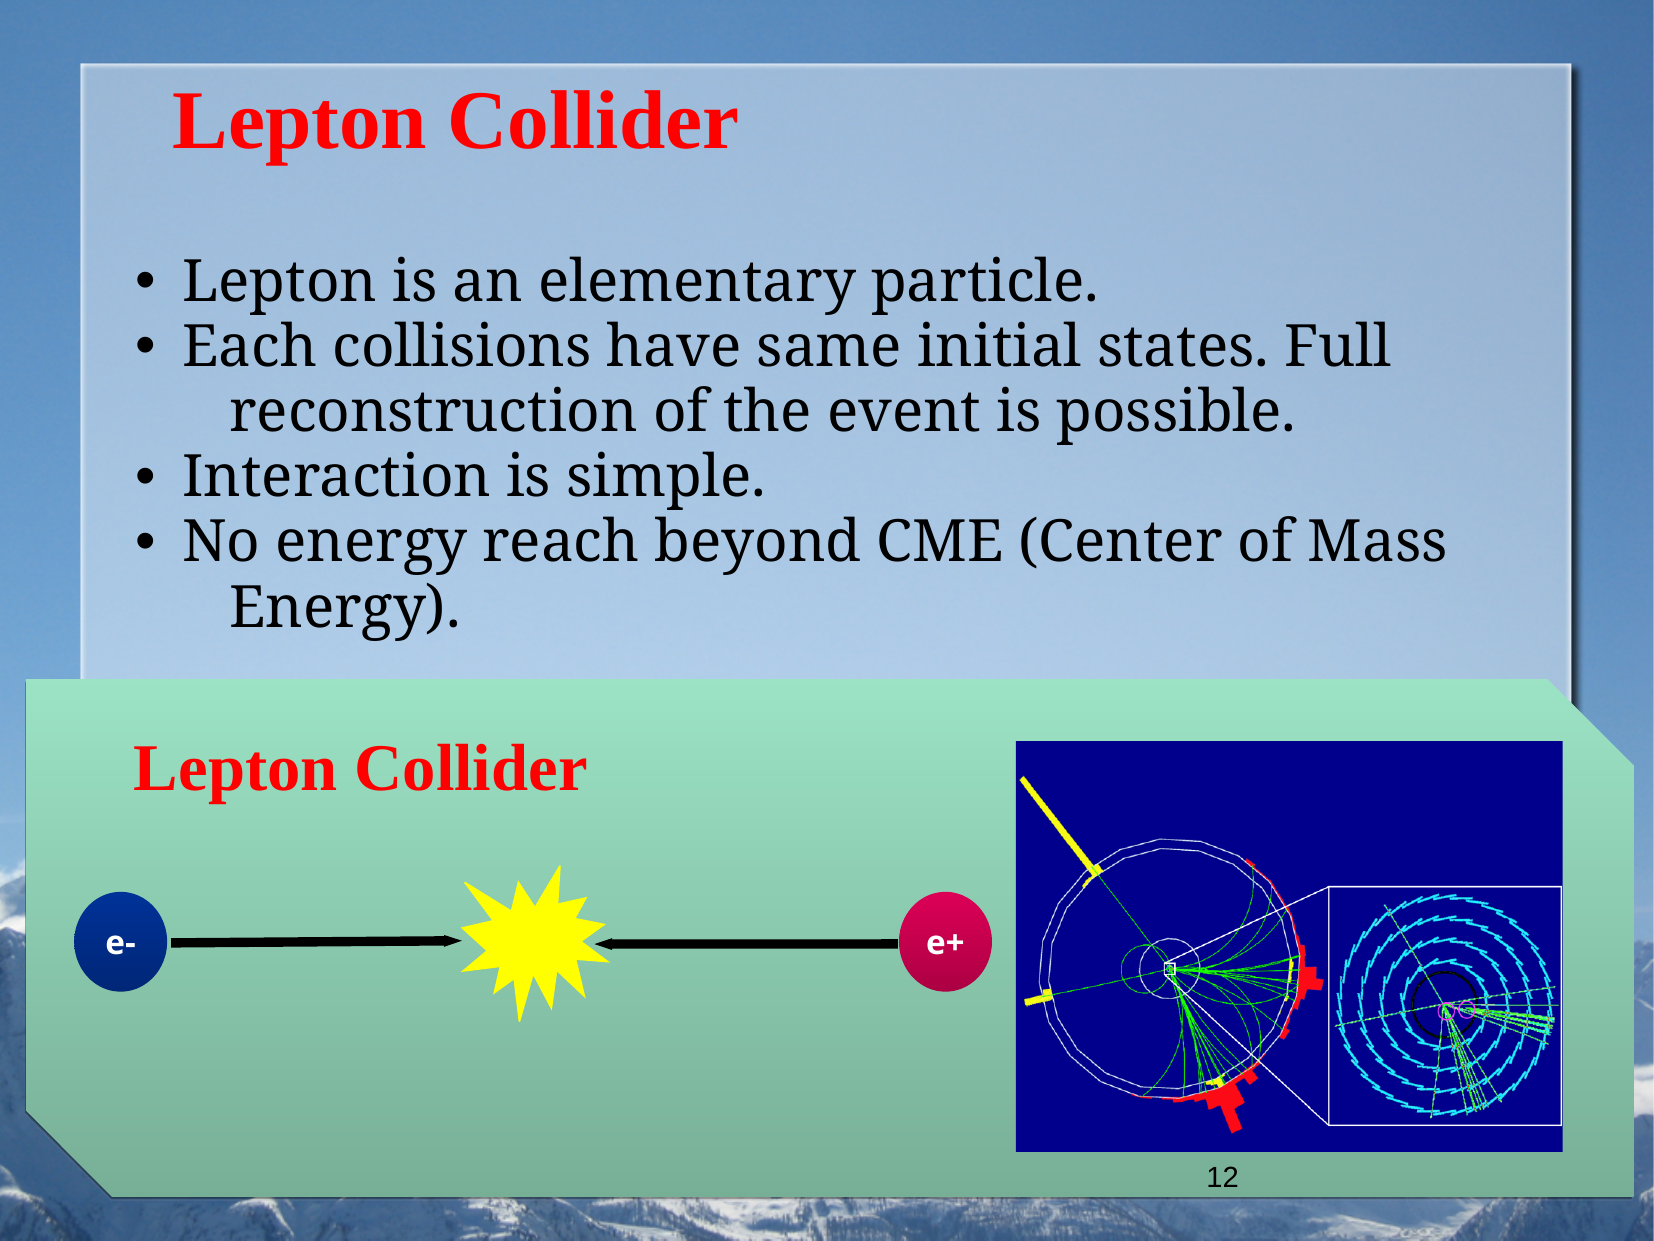

Lepton Collider
Lepton is an elementary particle.
Each collisions have same initial states. Full reconstruction of the event is possible.
Interaction is simple.
No energy reach beyond CME (Center of Mass Energy).
Lepton Collider
e-
e+